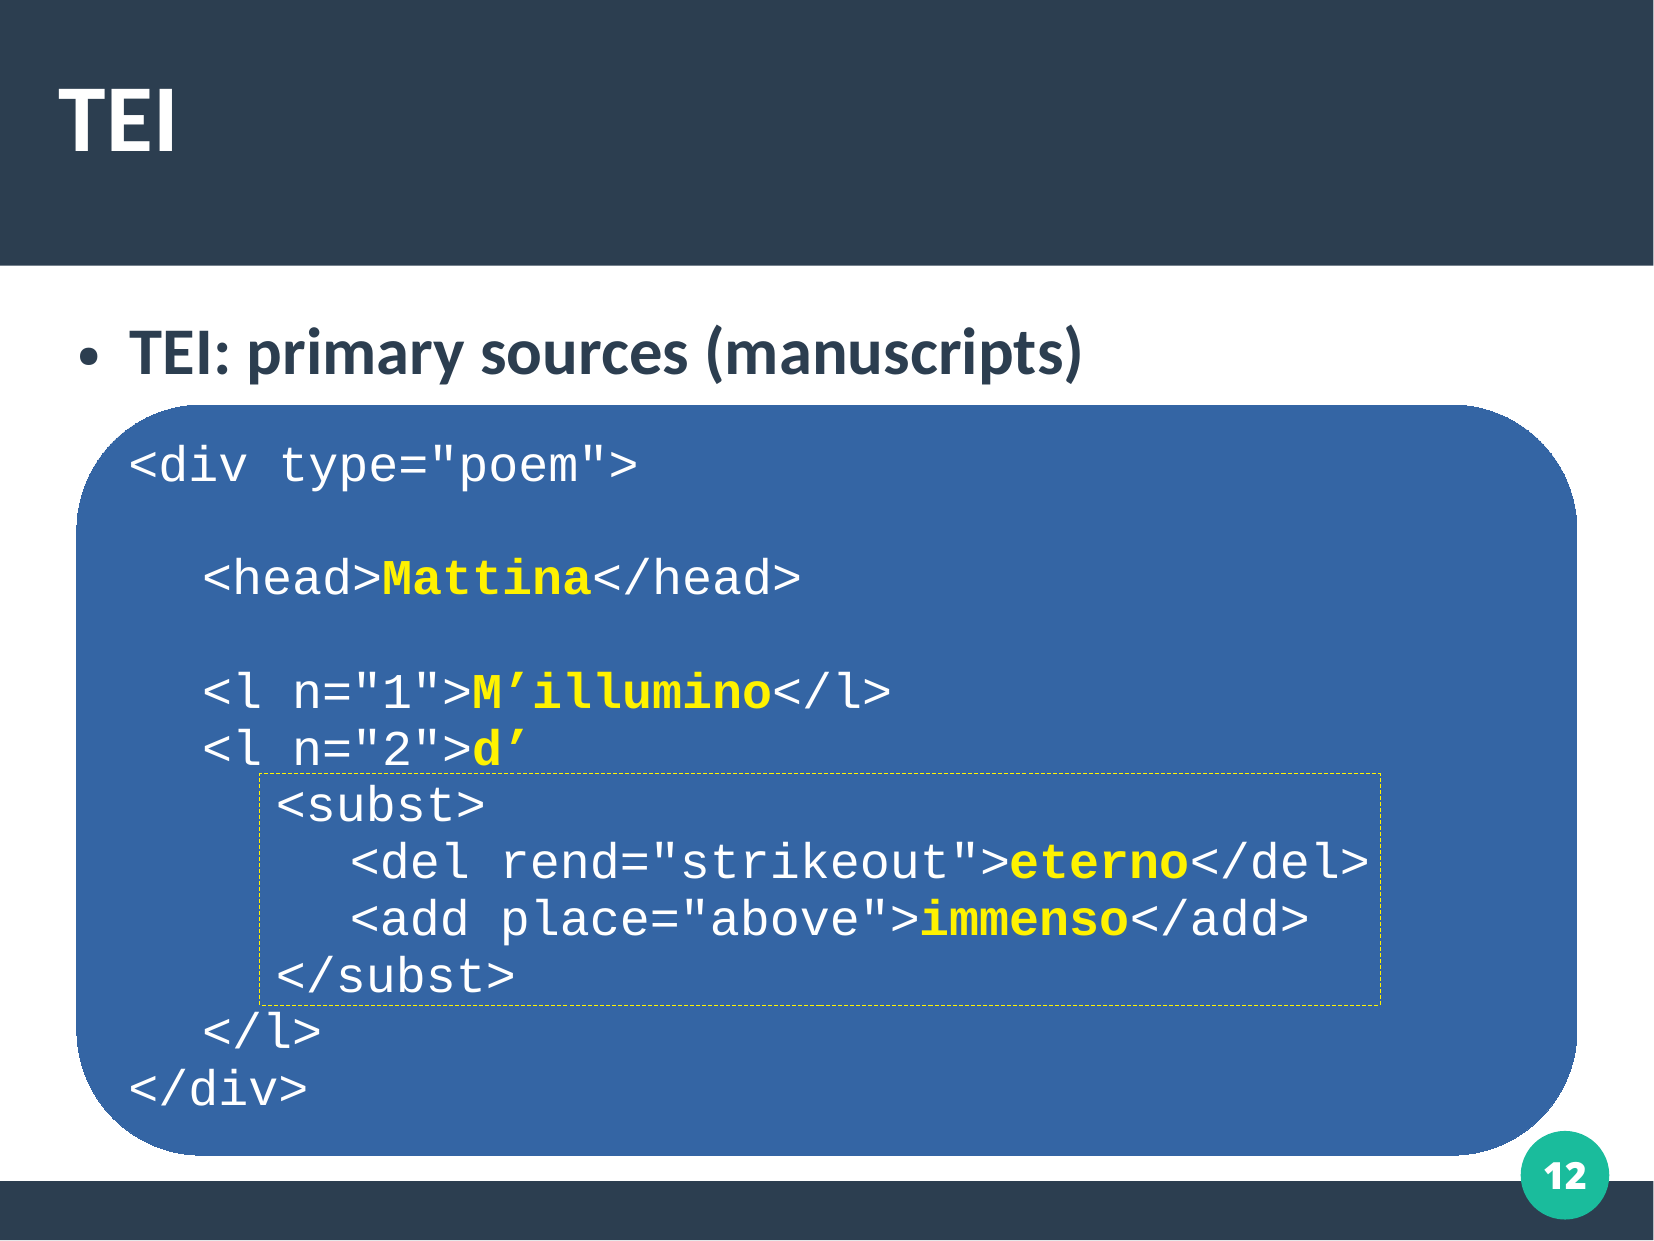

# TEI
TEI: primary sources (manuscripts)
<div type="poem">
	<head>Mattina</head>
	<l n="1">M’illumino</l>
	<l n="2">d’
		<subst>
			<del rend="strikeout">eterno</del>
			<add place="above">immenso</add>
		</subst>
	</l>
</div>
12